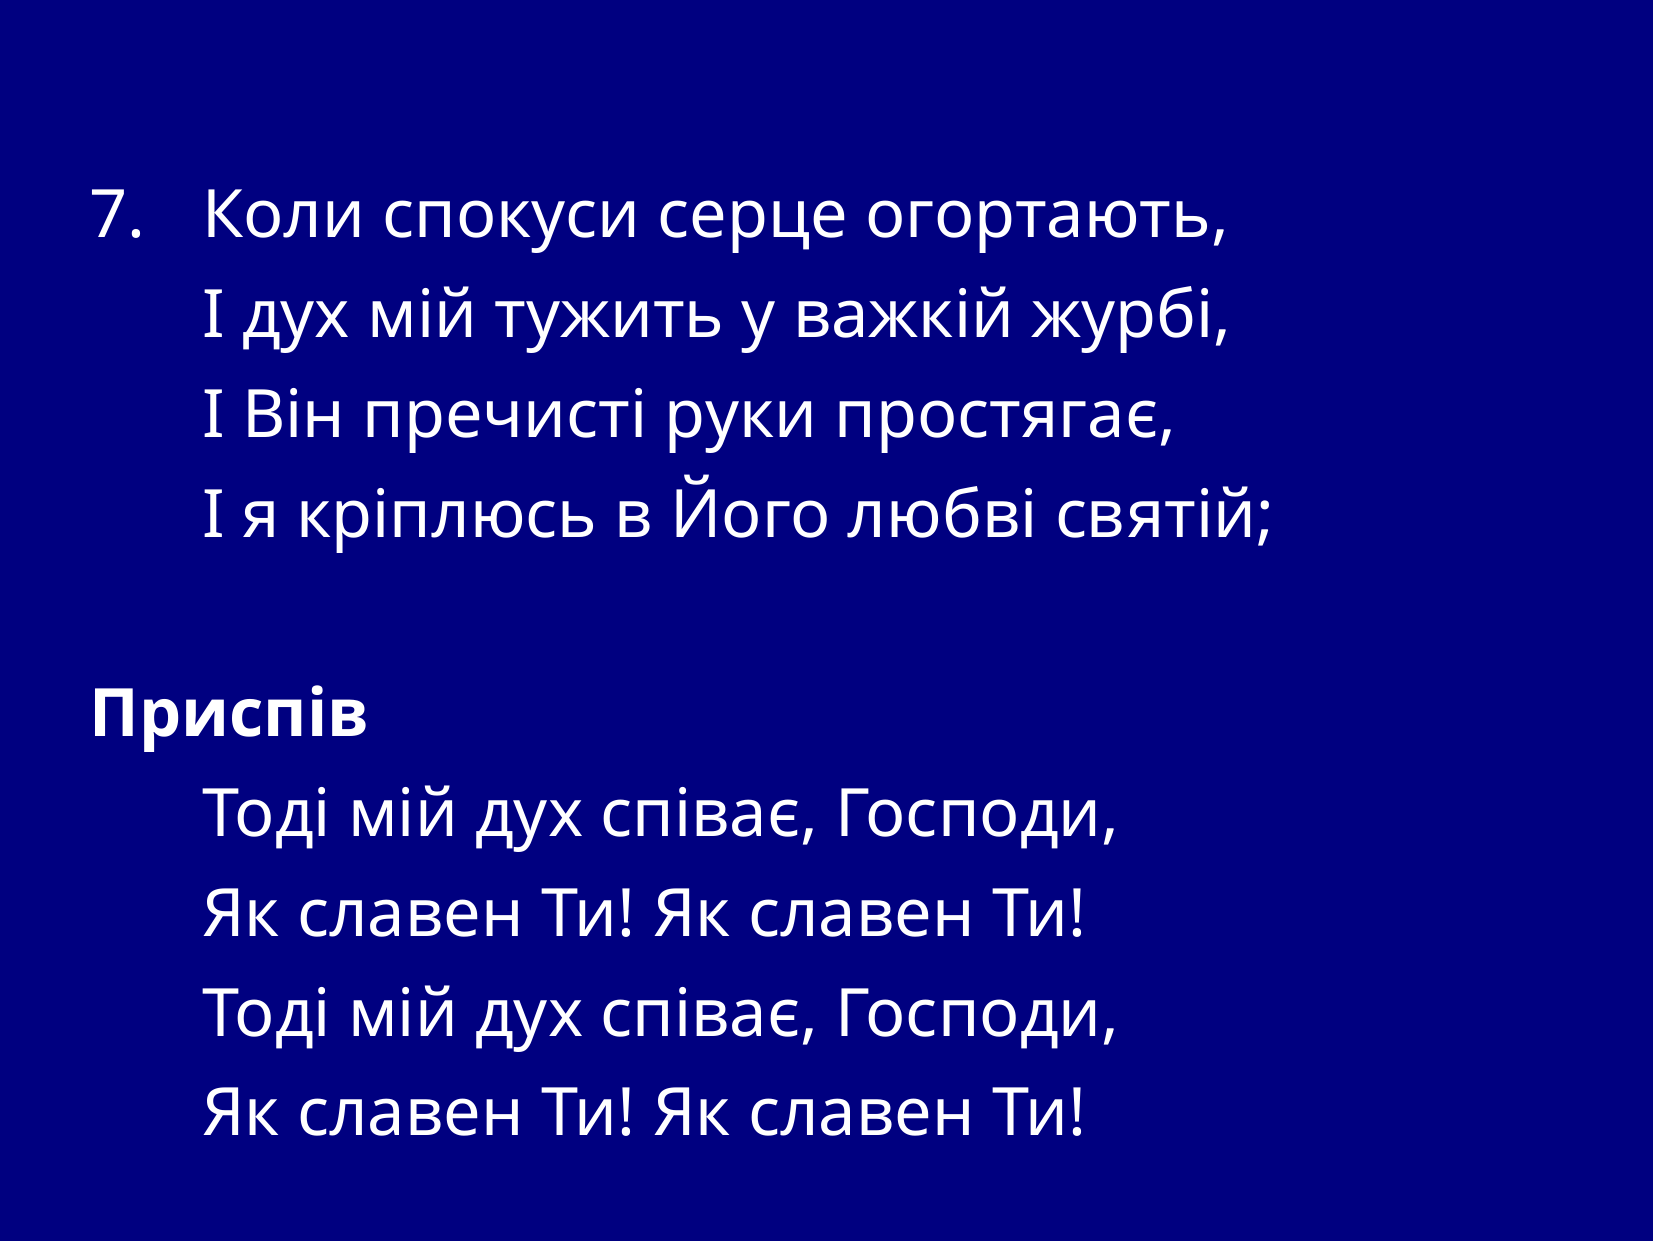

7.	Коли спокуси серце огортають,
	І дух мій тужить у важкій журбі,
	І Він пречисті руки простягає,
	І я кріплюсь в Його любві святій;
Приспів
	Тоді мій дух співає, Господи,
	Як славен Ти! Як славен Ти!
	Тоді мій дух співає, Господи,
	Як славен Ти! Як славен Ти!